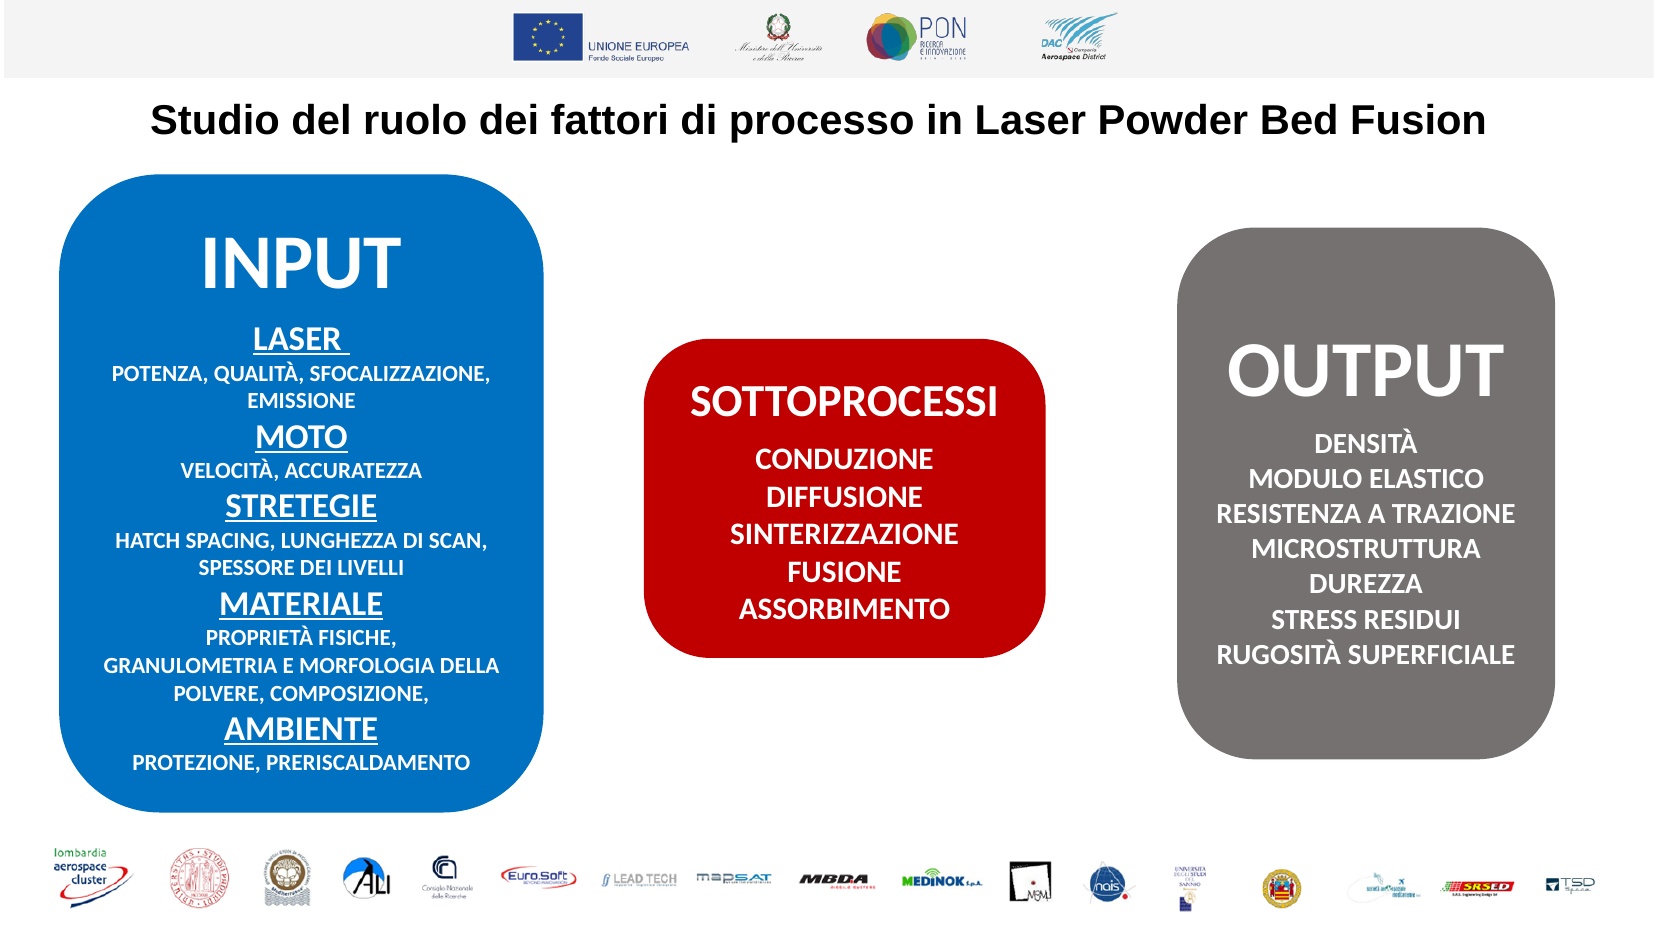

Studio del ruolo dei fattori di processo in Laser Powder Bed Fusion
input
Laser
Potenza, qualità, sfocalizzazione, emissione
moto
Velocità, accuratezza
stretegie
Hatch spacing, lunghezza di scan, spessore dei livelli
materiale
Proprietà fisiche,
granulometria e morfologia della polvere, composizione,
ambiente
Protezione, preriscaldamento
OUTPUT
Densità
Modulo elastico
Resistenza a trazione
Microstruttura
Durezza
Stress residui
Rugosità superficiale
sottoprocessi
Conduzione
diffusione
Sinterizzazione
Fusione
assorbimento